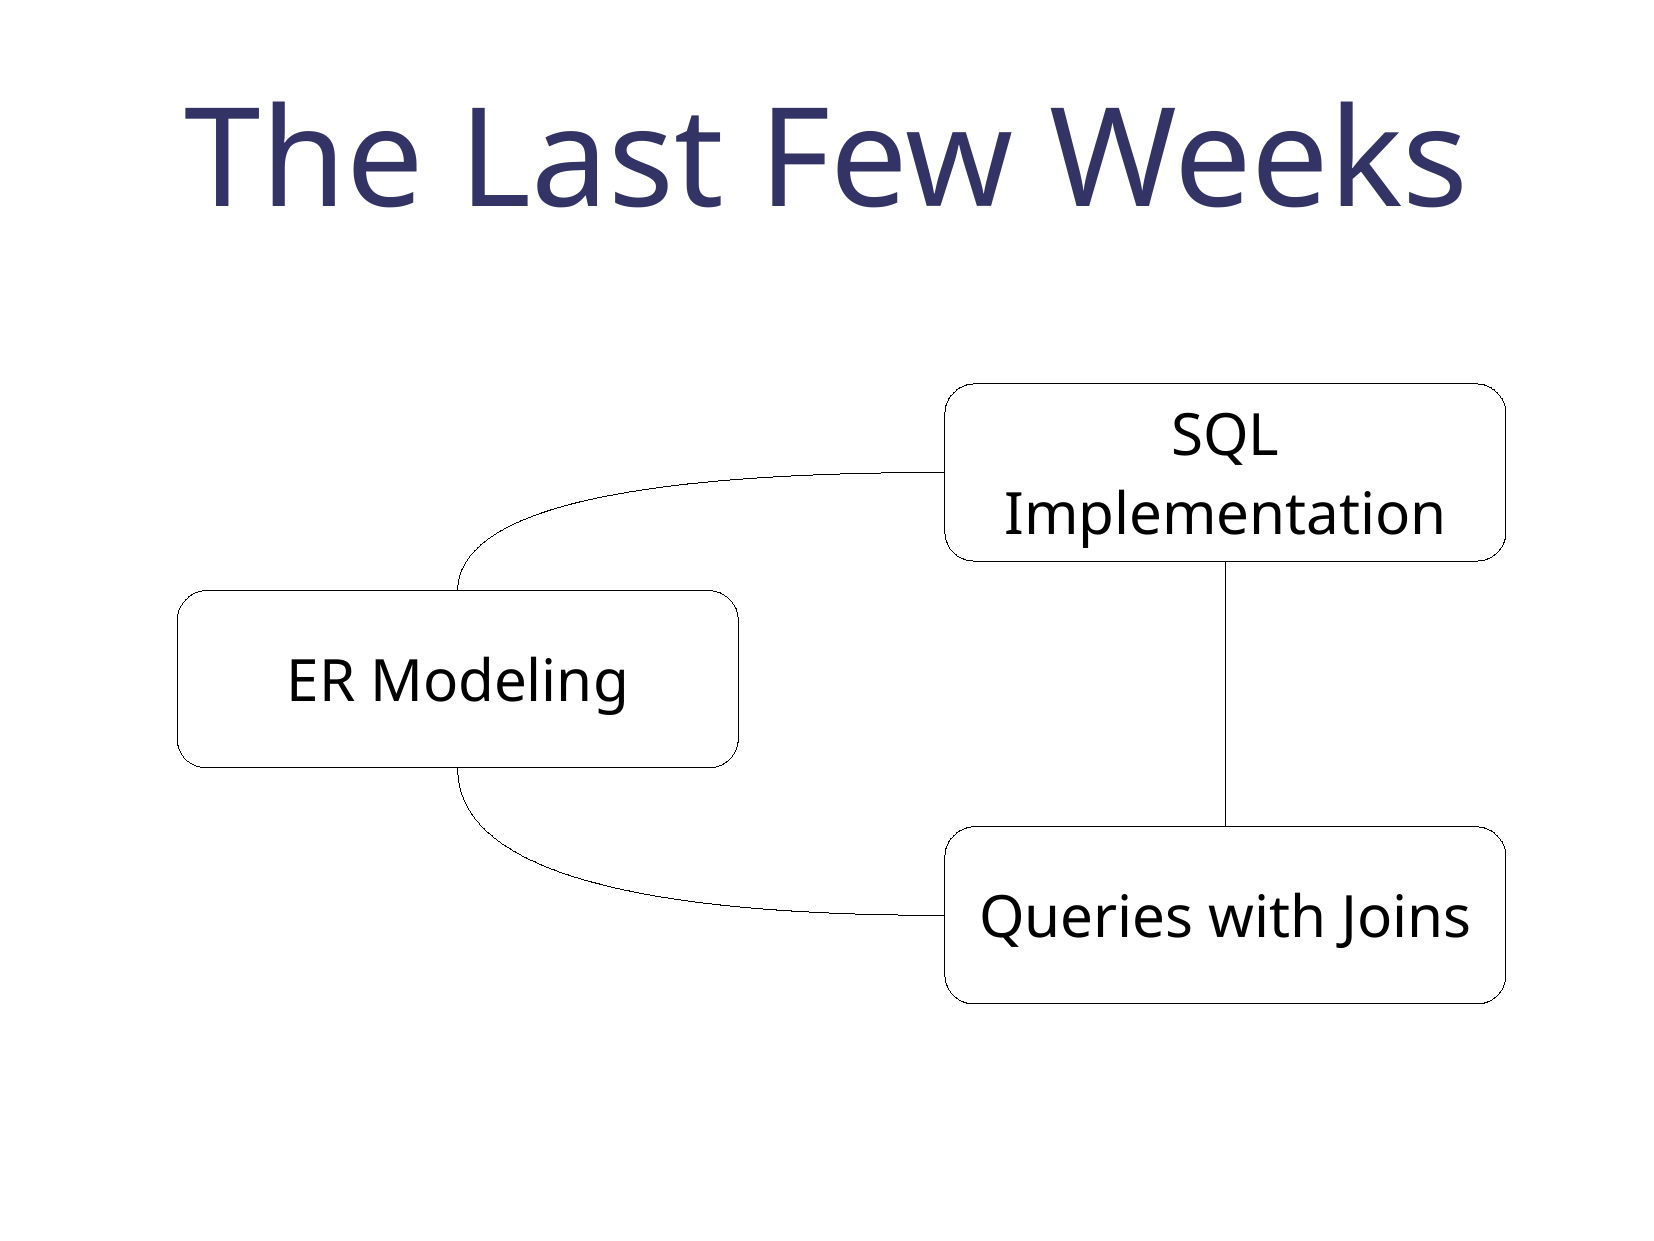

# The Last Few Weeks
SQL
Implementation
ER Modeling
Queries with Joins